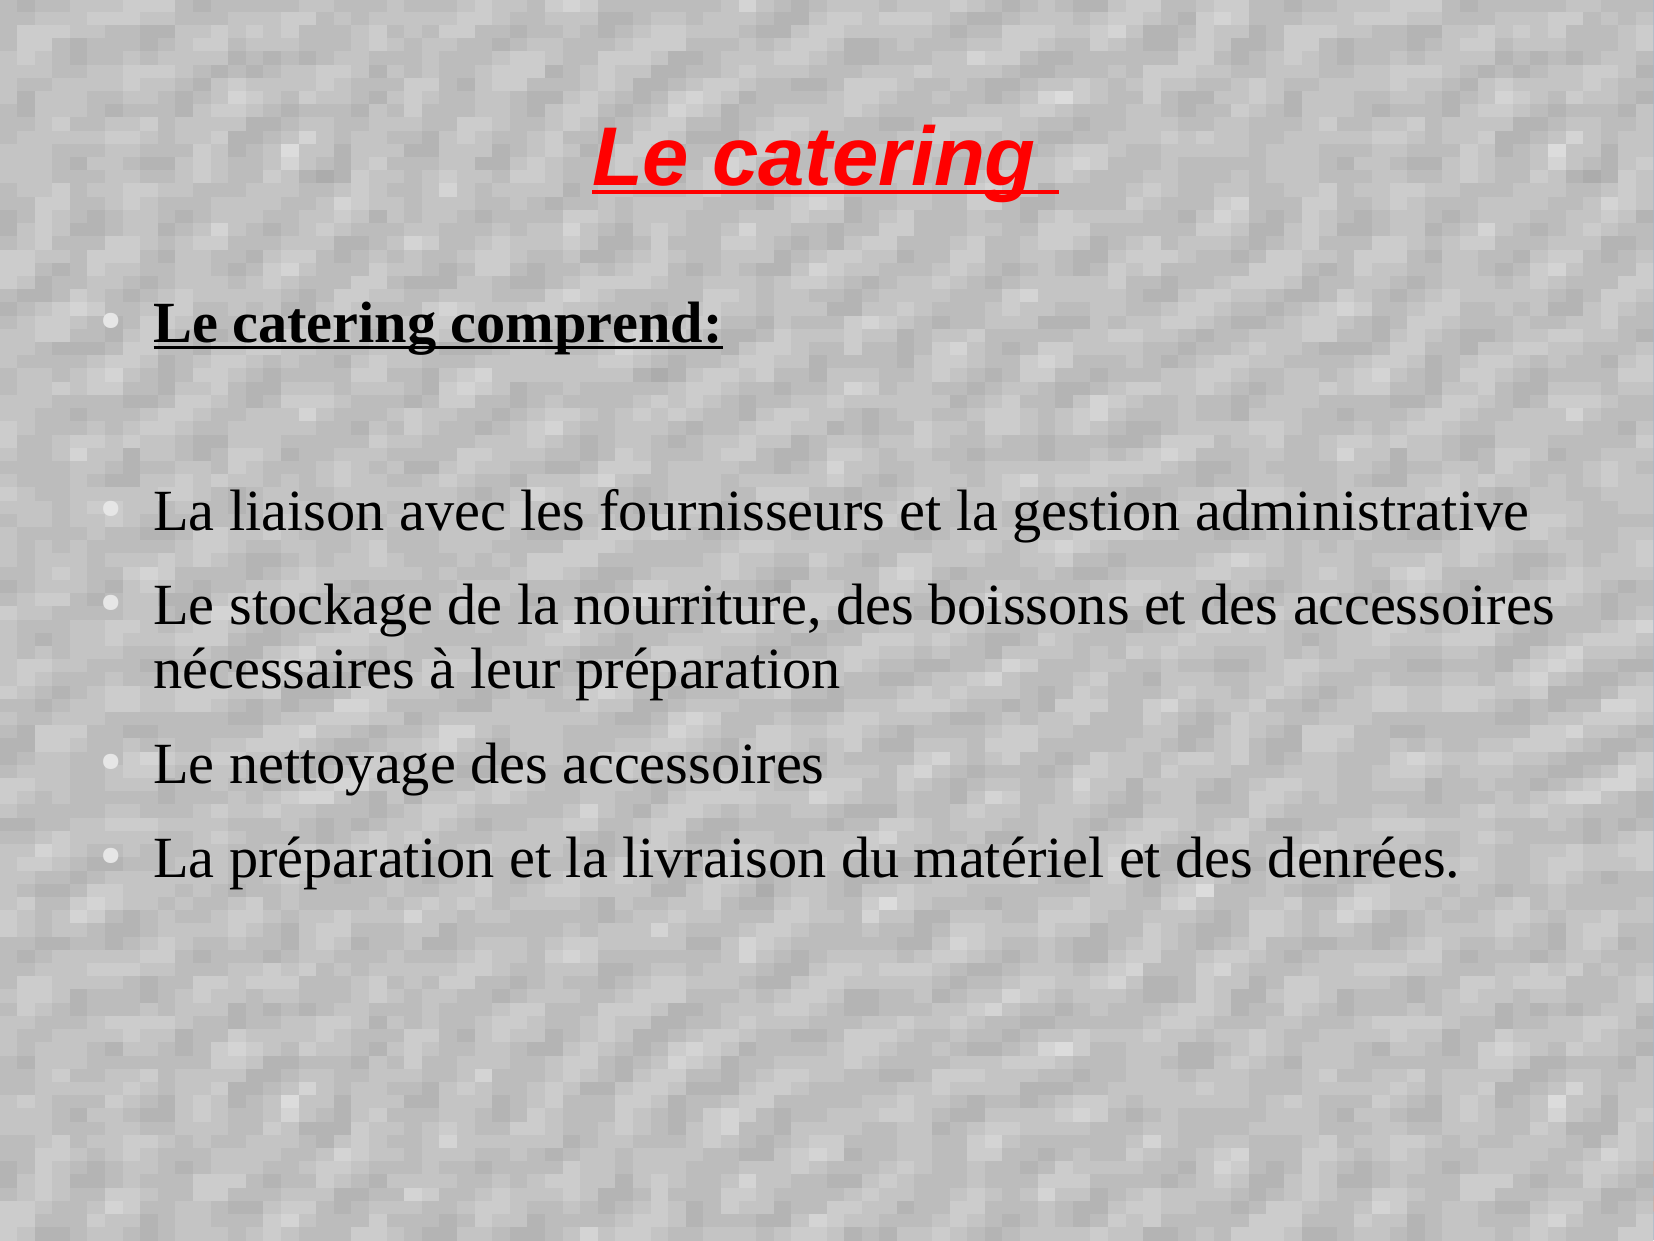

# Le catering
Le catering comprend:
La liaison avec les fournisseurs et la gestion administrative
Le stockage de la nourriture, des boissons et des accessoires nécessaires à leur préparation
Le nettoyage des accessoires
La préparation et la livraison du matériel et des denrées.